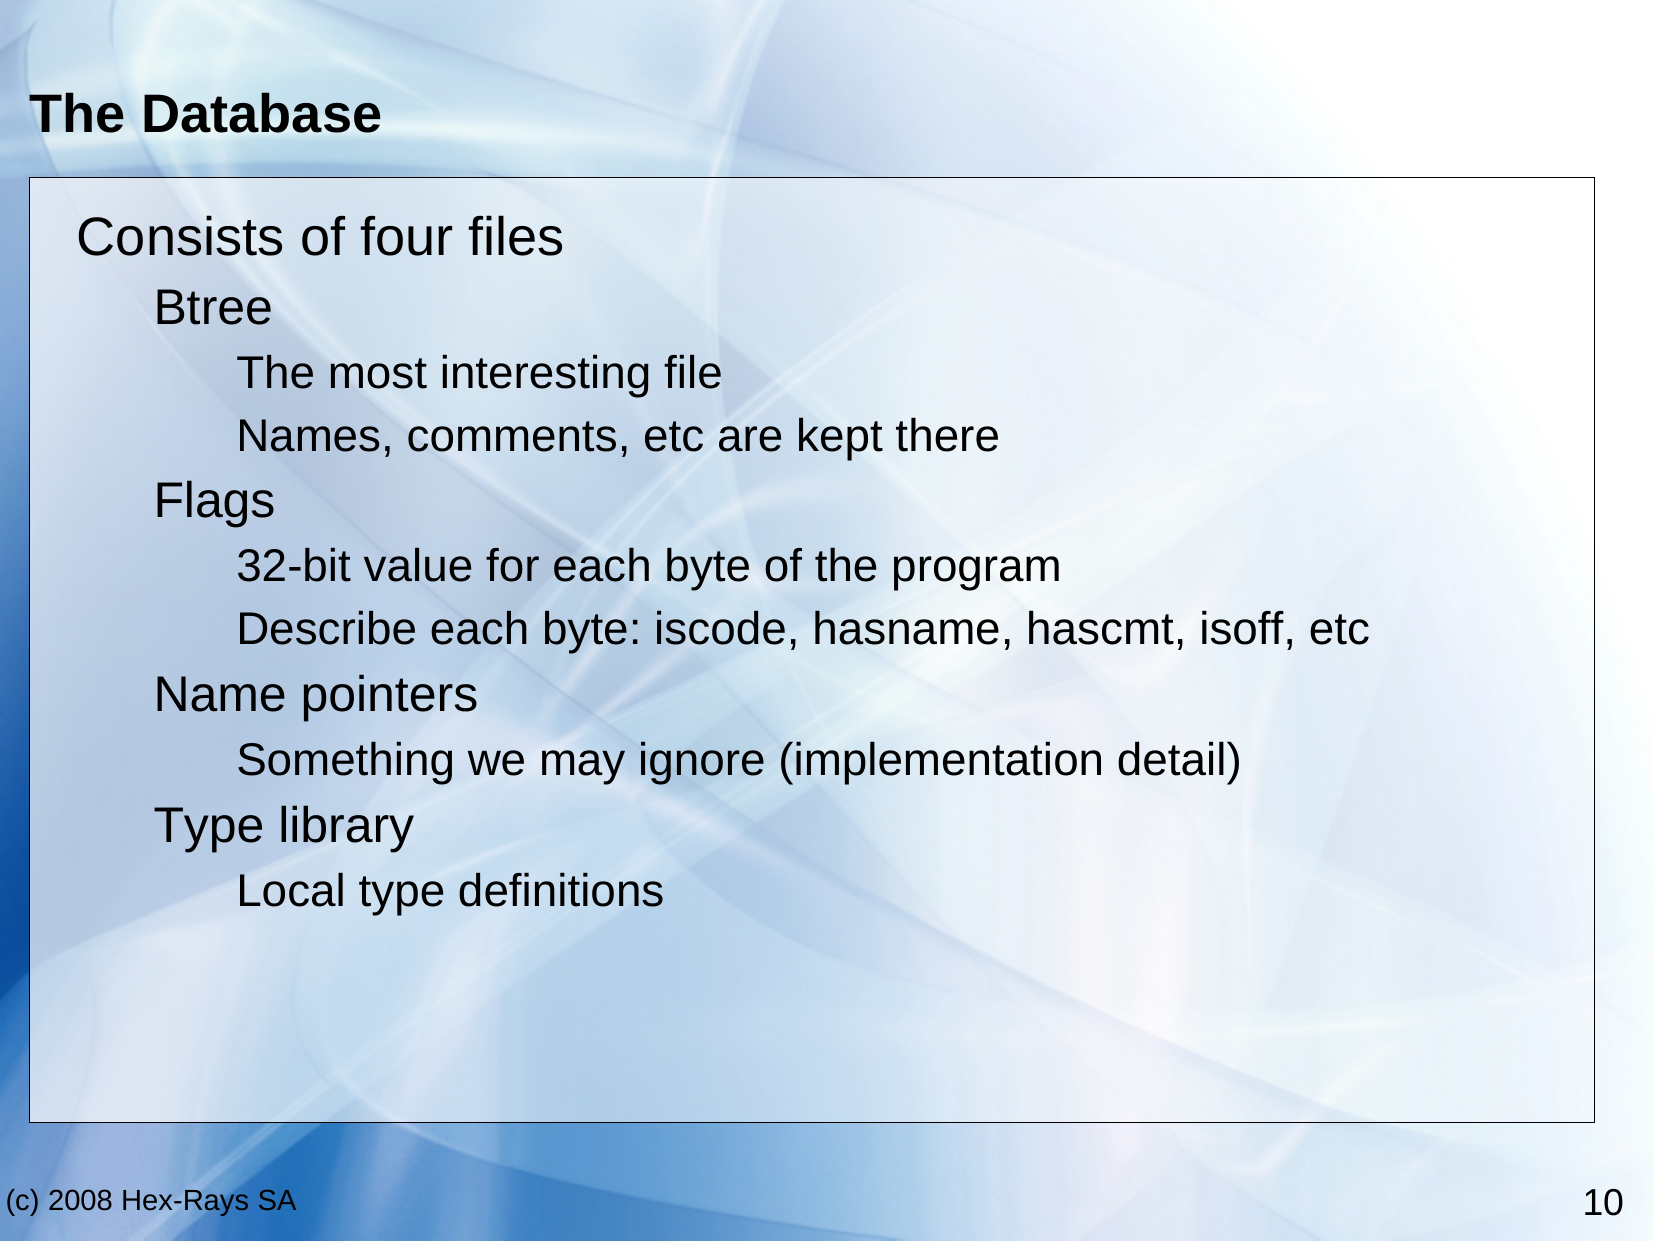

# The Database
Consists of four files
Btree
The most interesting file
Names, comments, etc are kept there
Flags
32-bit value for each byte of the program
Describe each byte: iscode, hasname, hascmt, isoff, etc
Name pointers
Something we may ignore (implementation detail)
Type library
Local type definitions
10
(c) 2008 Hex-Rays SA